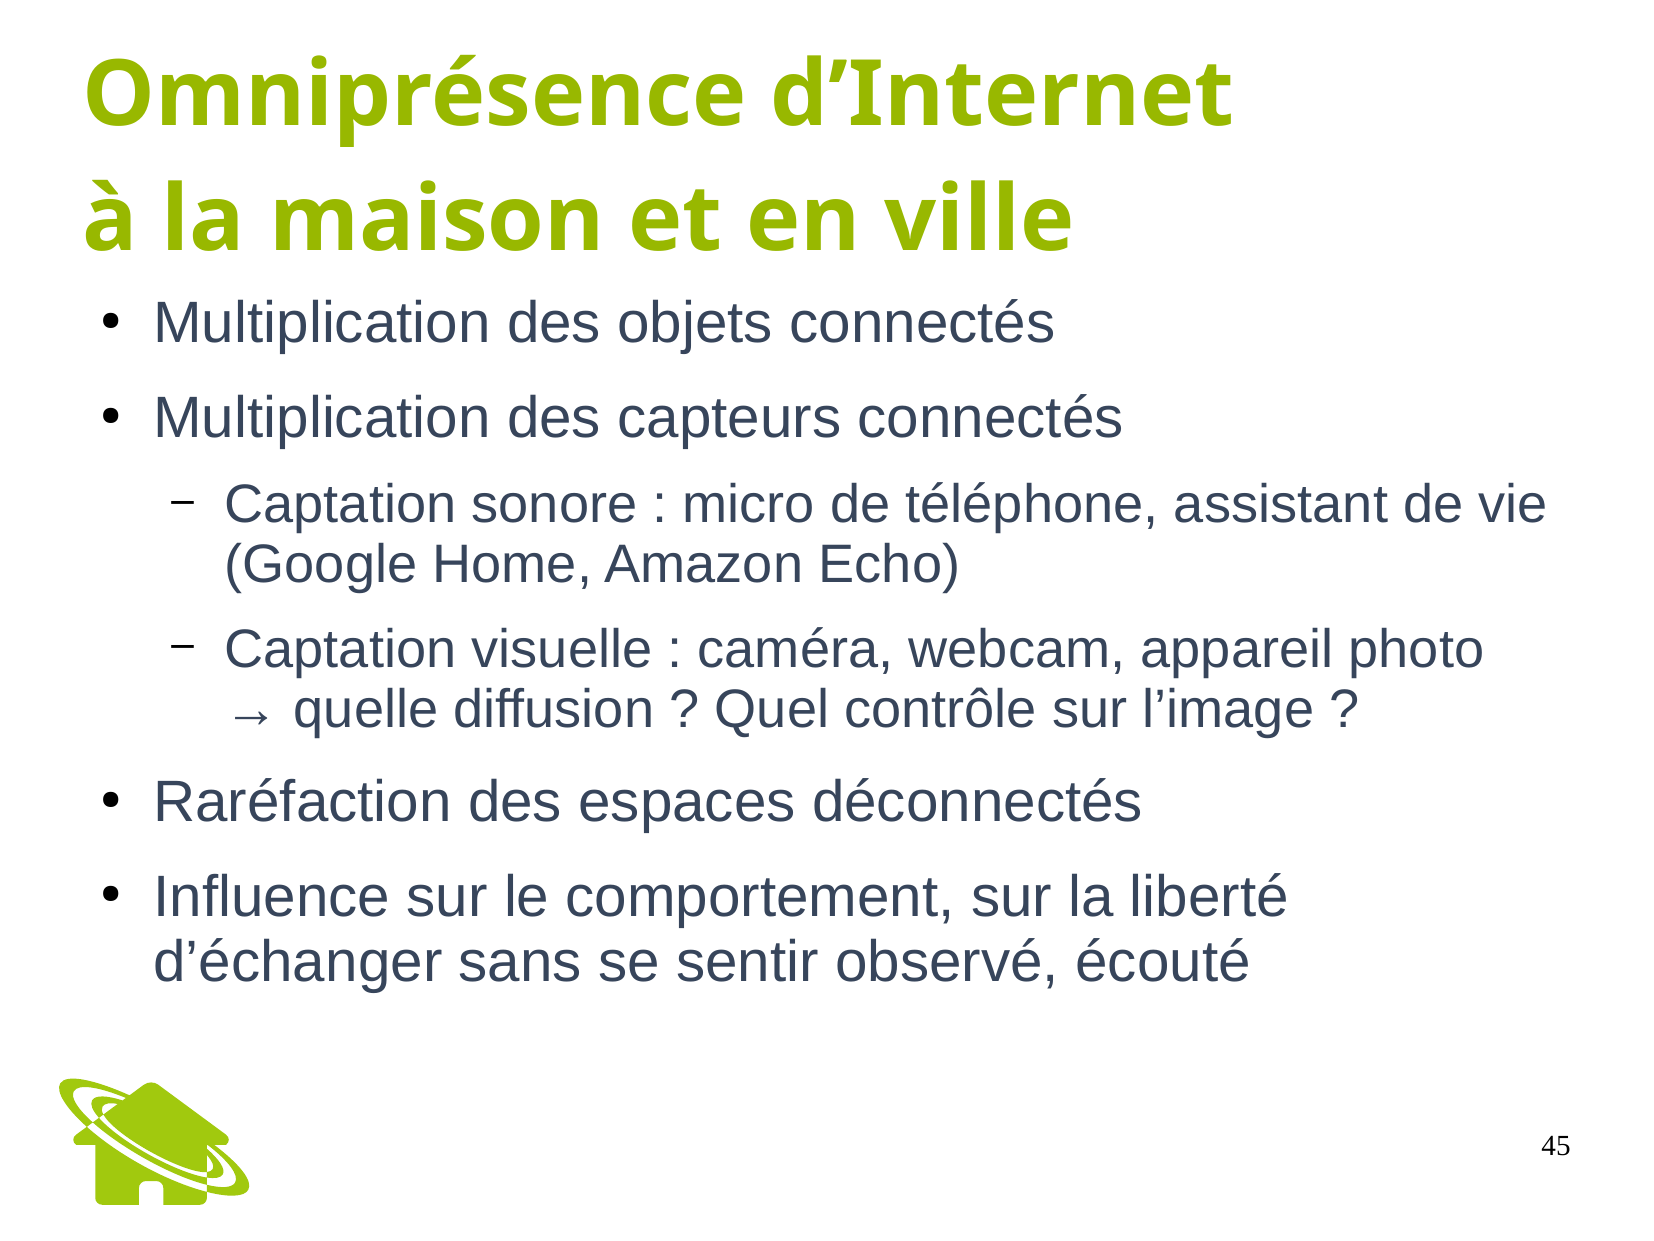

# Omniprésence d’Internet à la maison et en ville
Multiplication des objets connectés
Multiplication des capteurs connectés
Captation sonore : micro de téléphone, assistant de vie (Google Home, Amazon Echo)
Captation visuelle : caméra, webcam, appareil photo
→ quelle diffusion ? Quel contrôle sur l’image ?
Raréfaction des espaces déconnectés
Influence sur le comportement, sur la liberté d’échanger sans se sentir observé, écouté
45